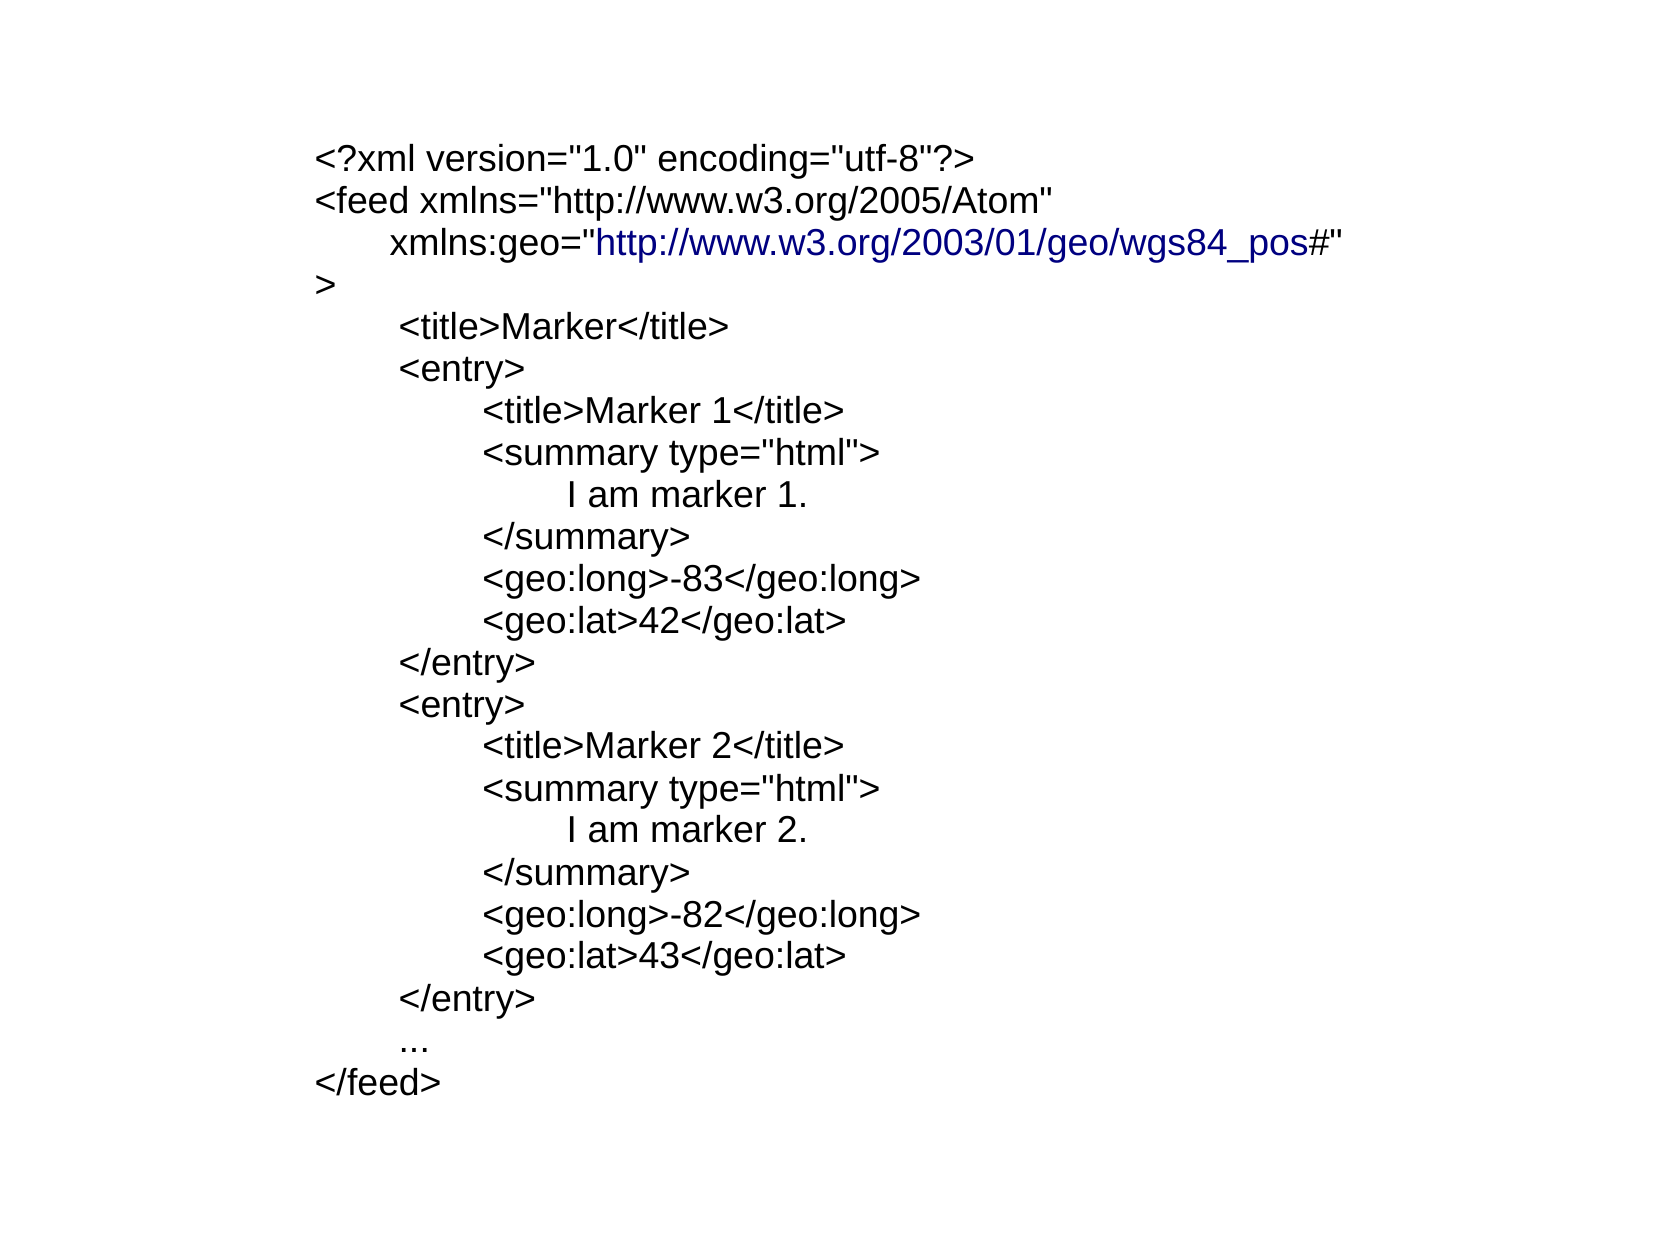

<?xml version="1.0" encoding="utf-8"?>
<feed xmlns="http://www.w3.org/2005/Atom"
	xmlns:geo="http://www.w3.org/2003/01/geo/wgs84_pos#"
>
 <title>Marker</title>
 <entry>
 <title>Marker 1</title>
 <summary type="html">
 I am marker 1.
 </summary>
 <geo:long>-83</geo:long>
 <geo:lat>42</geo:lat>
 </entry>
 <entry>
 <title>Marker 2</title>
 <summary type="html">
 I am marker 2.
 </summary>
 <geo:long>-82</geo:long>
 <geo:lat>43</geo:lat>
 </entry>
 ...
</feed>